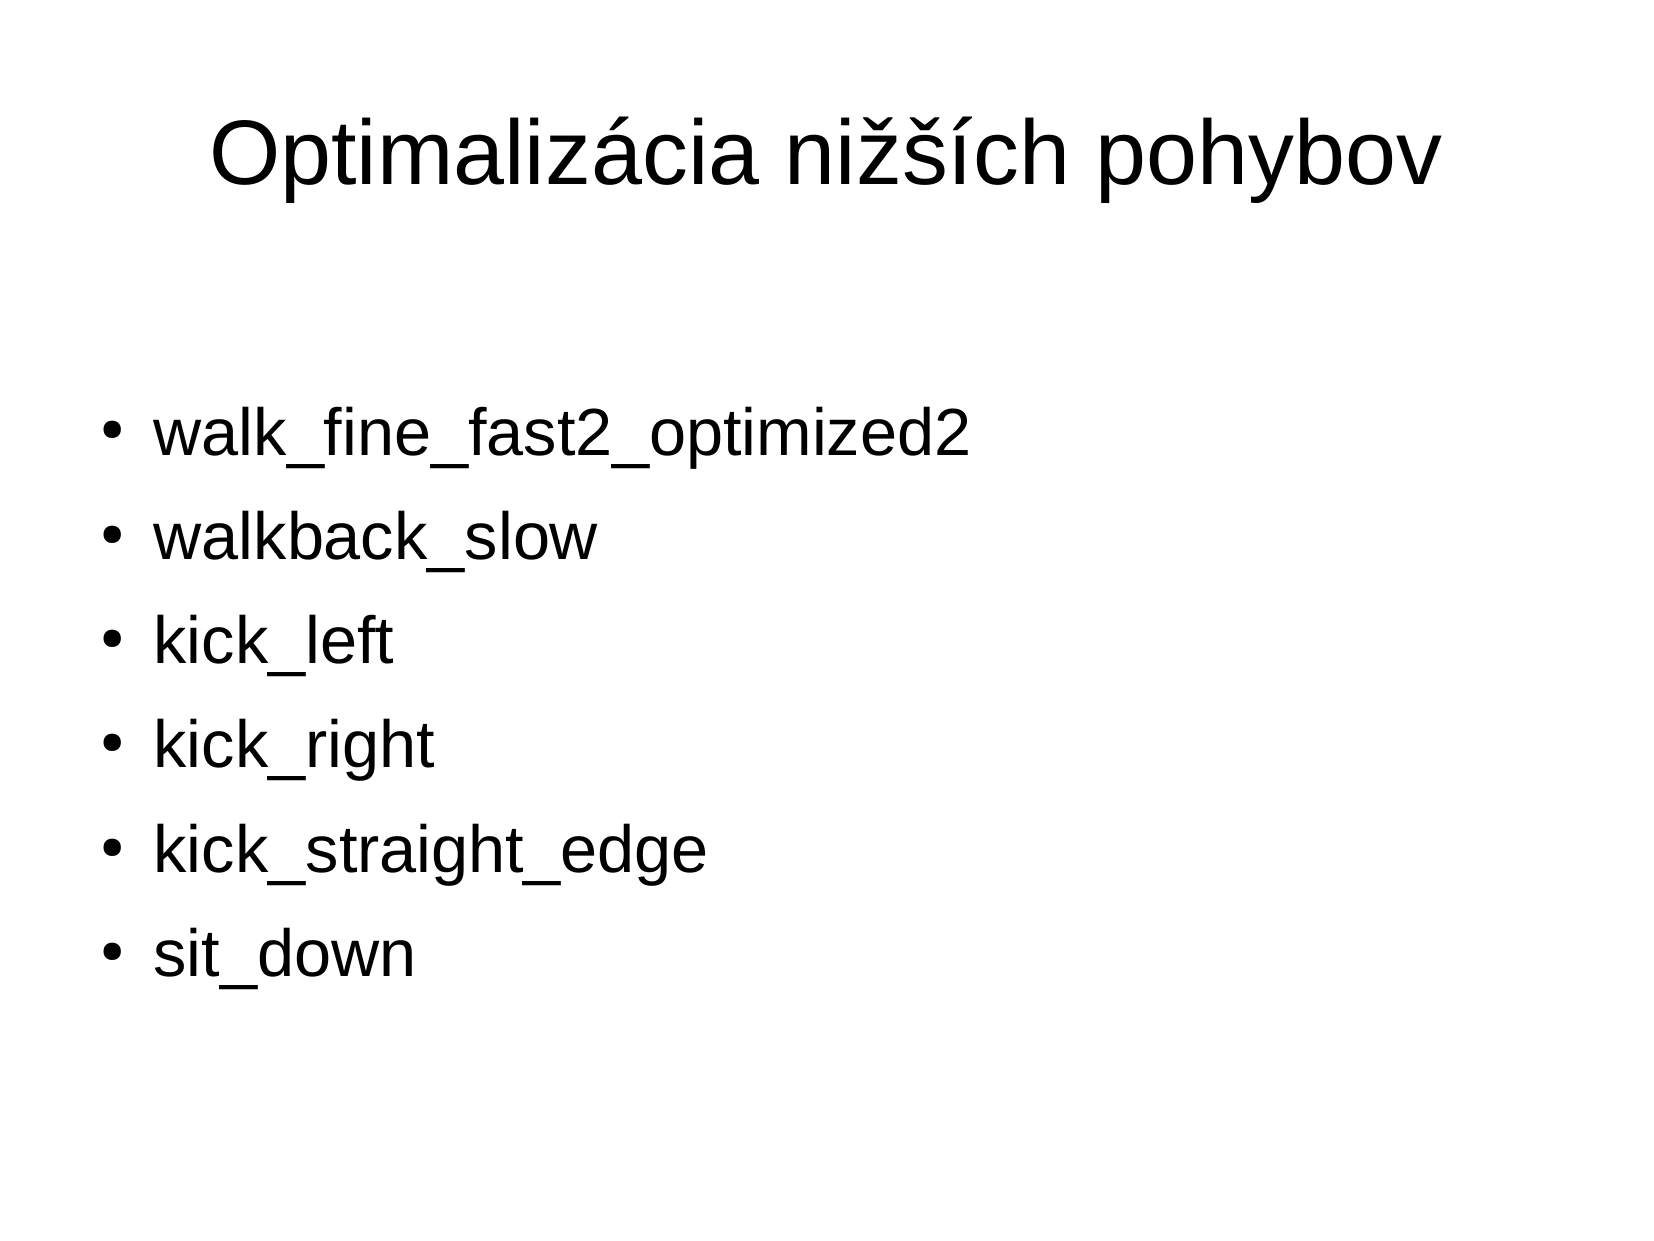

# Optimalizácia nižších pohybov
walk_fine_fast2_optimized2
walkback_slow
kick_left
kick_right
kick_straight_edge
sit_down